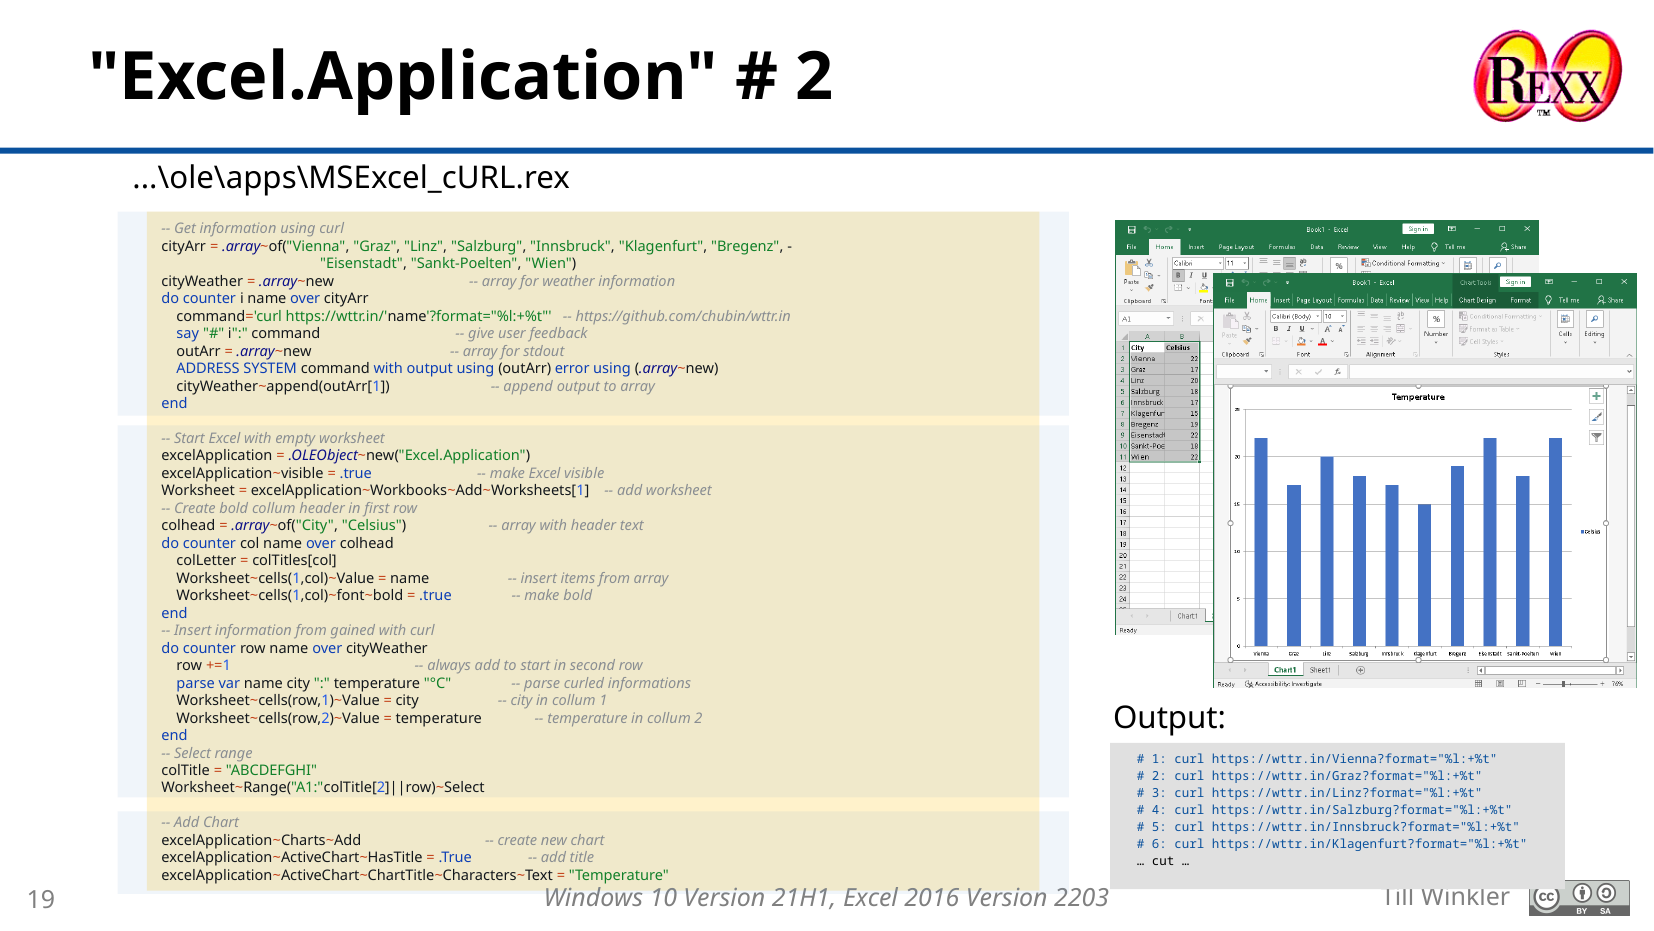

# "Excel.Application" # 2
...\ole\apps\MSExcel_cURL.rex
-- Get information using curl
cityArr = .array~of("Vienna", "Graz", "Linz", "Salzburg", "Innsbruck", "Klagenfurt", "Bregenz", -
		 "Eisenstadt", "Sankt-Poelten", "Wien")
cityWeather = .array~new -- array for weather information
do counter i name over cityArr
 command='curl https://wttr.in/'name'?format="%l:+%t"' -- https://github.com/chubin/wttr.in
 say "#" i":" command -- give user feedback
 outArr = .array~new -- array for stdout
 ADDRESS SYSTEM command with output using (outArr) error using (.array~new)
 cityWeather~append(outArr[1]) -- append output to array
end
-- Start Excel with empty worksheet
excelApplication = .OLEObject~new("Excel.Application")
excelApplication~visible = .true -- make Excel visible
Worksheet = excelApplication~Workbooks~Add~Worksheets[1] -- add worksheet
-- Create bold collum header in first row
colhead = .array~of("City", "Celsius") -- array with header text
do counter col name over colhead
 colLetter = colTitles[col]
 Worksheet~cells(1,col)~Value = name -- insert items from array
 Worksheet~cells(1,col)~font~bold = .true -- make bold
end
-- Insert information from gained with curl
do counter row name over cityWeather
 row +=1 -- always add to start in second row
 parse var name city ":" temperature "°C" -- parse curled informations
 Worksheet~cells(row,1)~Value = city -- city in collum 1
 Worksheet~cells(row,2)~Value = temperature -- temperature in collum 2
end
-- Select range
colTitle = "ABCDEFGHI"
Worksheet~Range("A1:"colTitle[2]||row)~Select
-- Add Chart
excelApplication~Charts~Add -- create new chart
excelApplication~ActiveChart~HasTitle = .True -- add title
excelApplication~ActiveChart~ChartTitle~Characters~Text = "Temperature"
Output:
# 1: curl https://wttr.in/Vienna?format="%l:+%t"
# 2: curl https://wttr.in/Graz?format="%l:+%t"
# 3: curl https://wttr.in/Linz?format="%l:+%t"
# 4: curl https://wttr.in/Salzburg?format="%l:+%t"
# 5: curl https://wttr.in/Innsbruck?format="%l:+%t"
# 6: curl https://wttr.in/Klagenfurt?format="%l:+%t"
… cut …
Windows 10 Version 21H1, Excel 2016 Version 2203